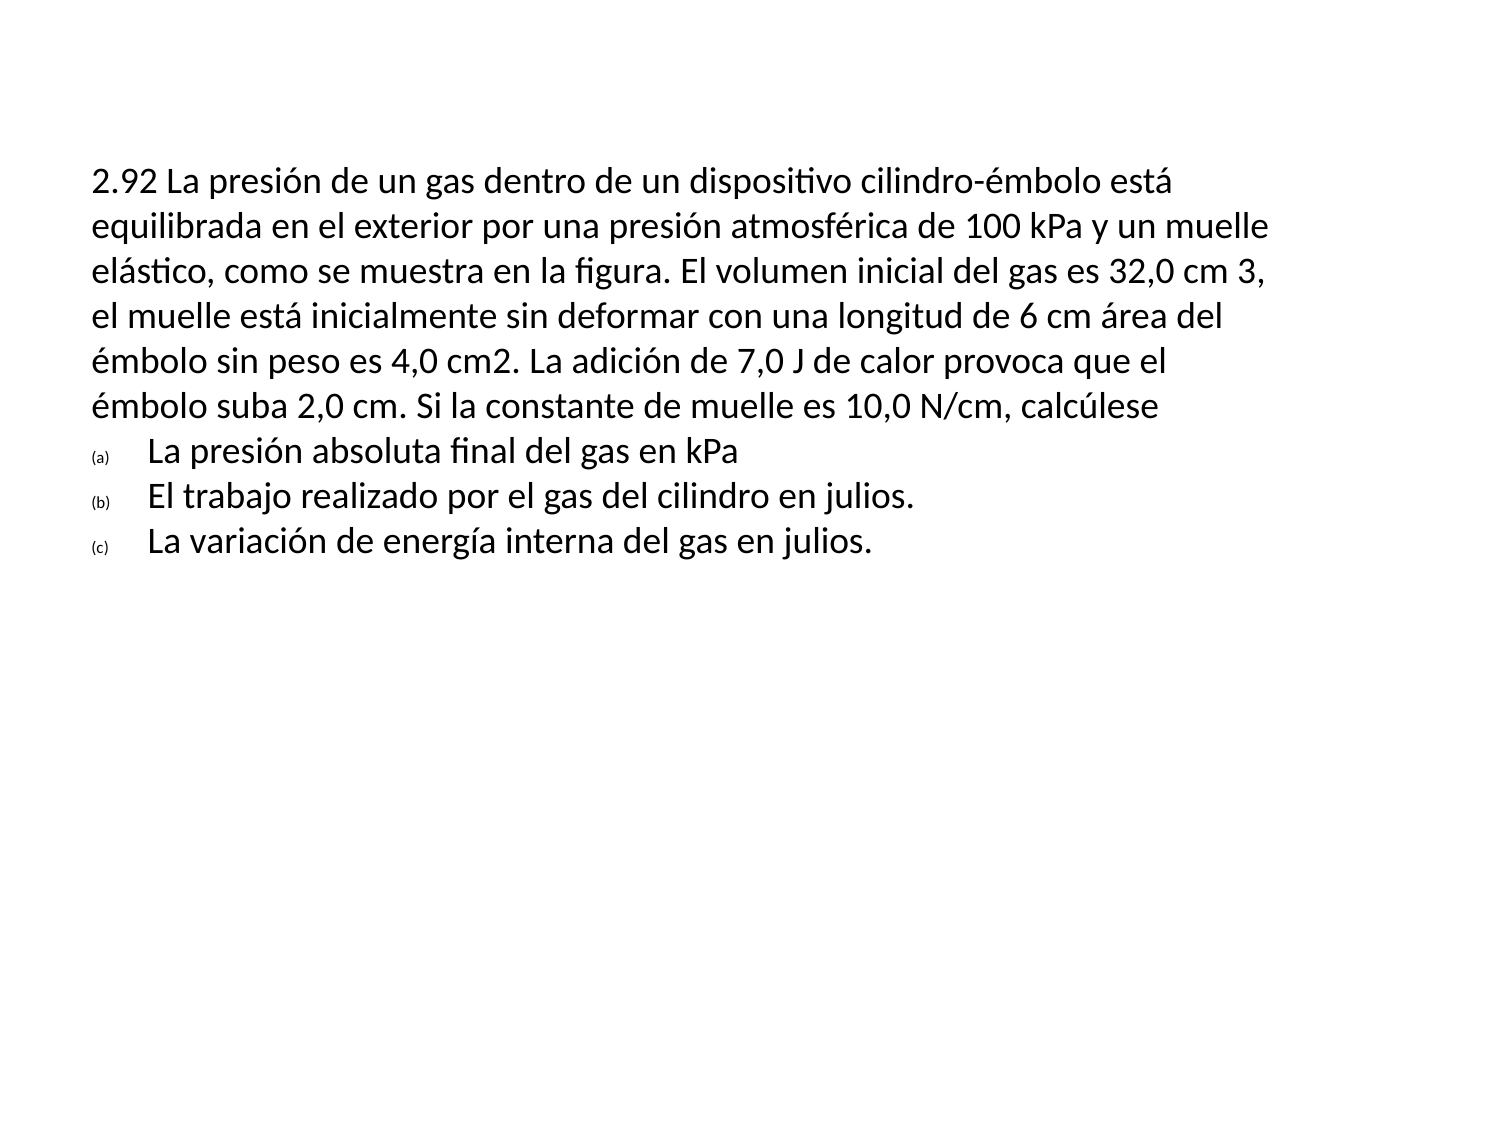

2.92 La presión de un gas dentro de un dispositivo cilindro-émbolo está equilibrada en el exterior por una presión atmosférica de 100 kPa y un muelle elástico, como se muestra en la figura. El volumen inicial del gas es 32,0 cm 3, el muelle está inicialmente sin deformar con una longitud de 6 cm área del émbolo sin peso es 4,0 cm2. La adición de 7,0 J de calor provoca que el émbolo suba 2,0 cm. Si la constante de muelle es 10,0 N/cm, calcúlese
La presión absoluta final del gas en kPa
El trabajo realizado por el gas del cilindro en julios.
La variación de energía interna del gas en julios.